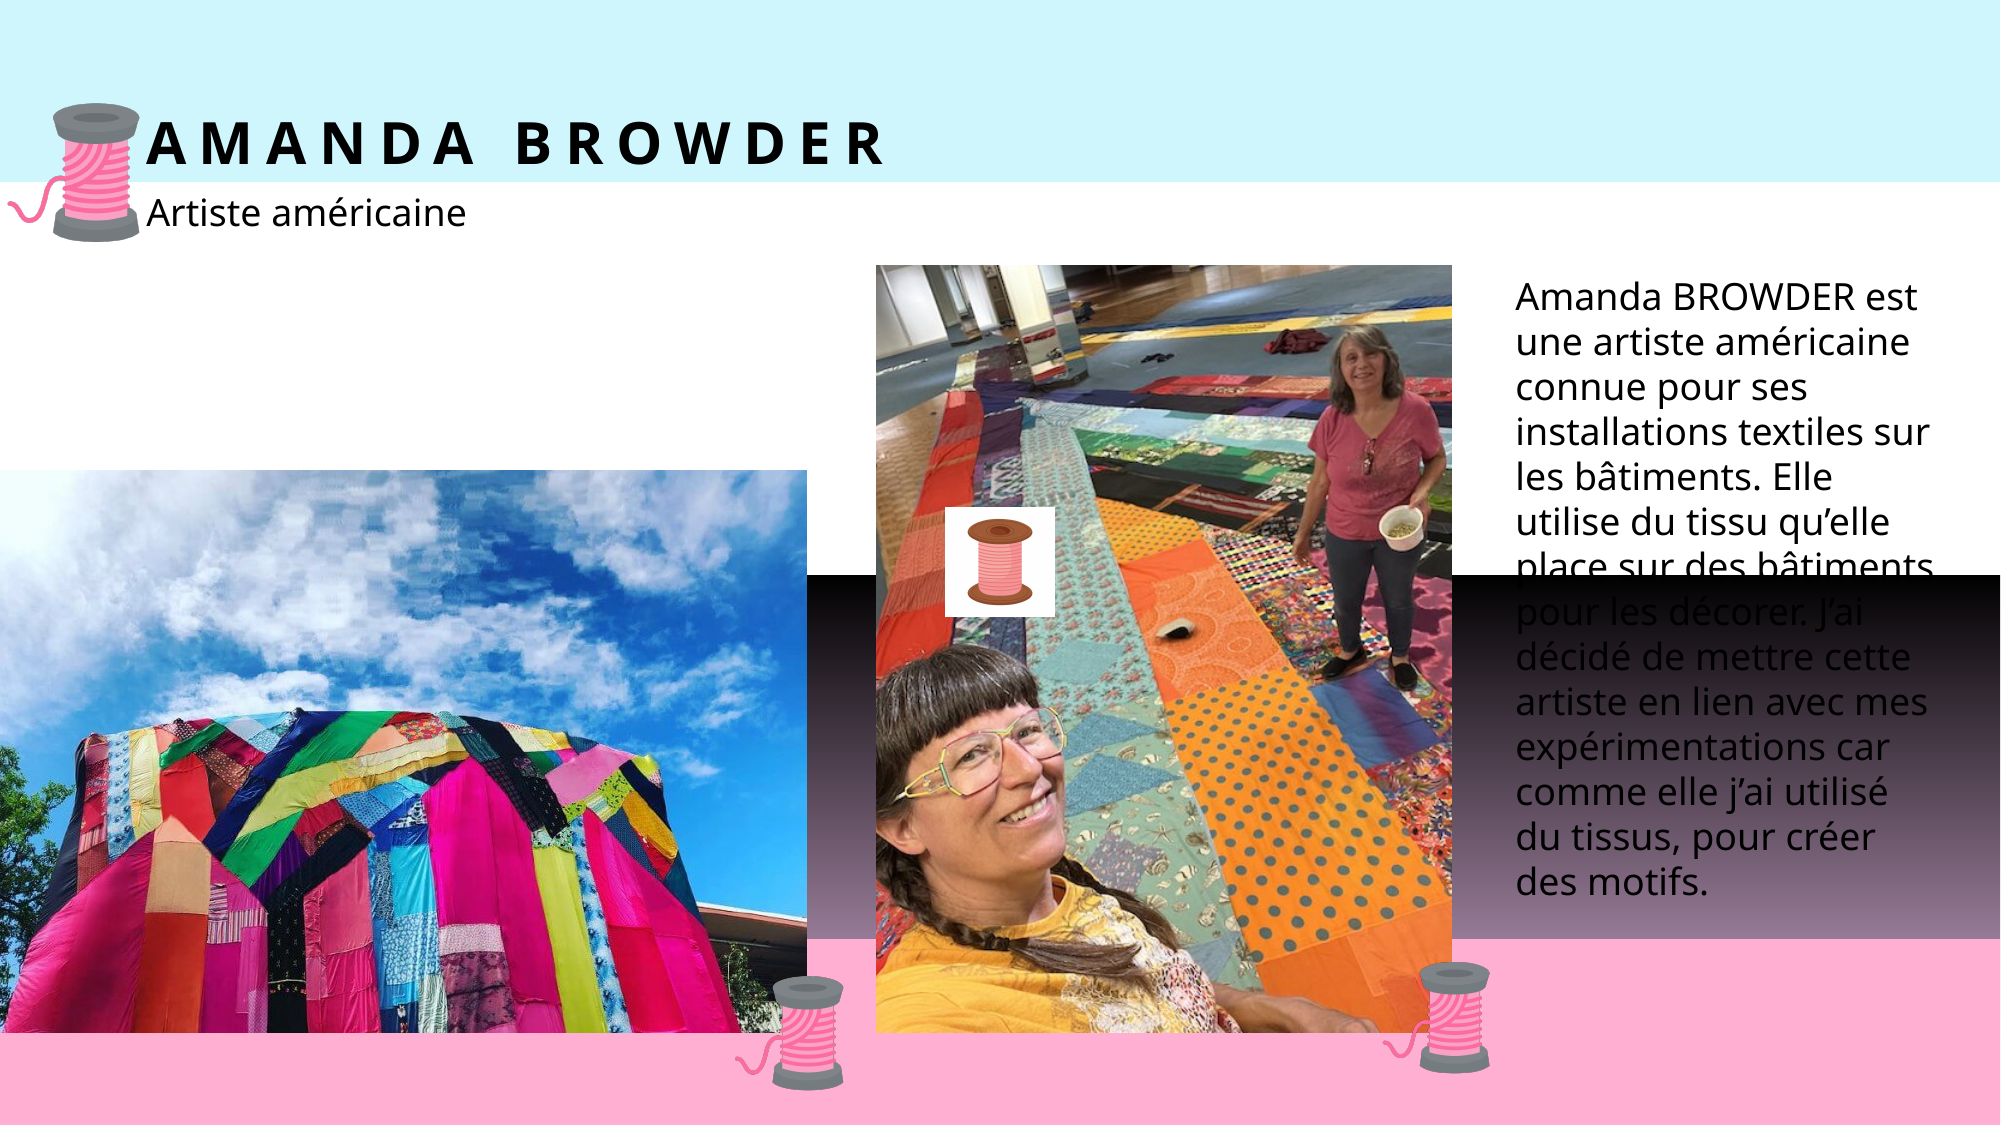

# Amanda Browder
Artiste américaine
Amanda BROWDER est une artiste américaine connue pour ses installations textiles sur les bâtiments. Elle utilise du tissu qu’elle place sur des bâtiments pour les décorer. J’ai décidé de mettre cette artiste en lien avec mes expérimentations car comme elle j’ai utilisé du tissus, pour créer des motifs.